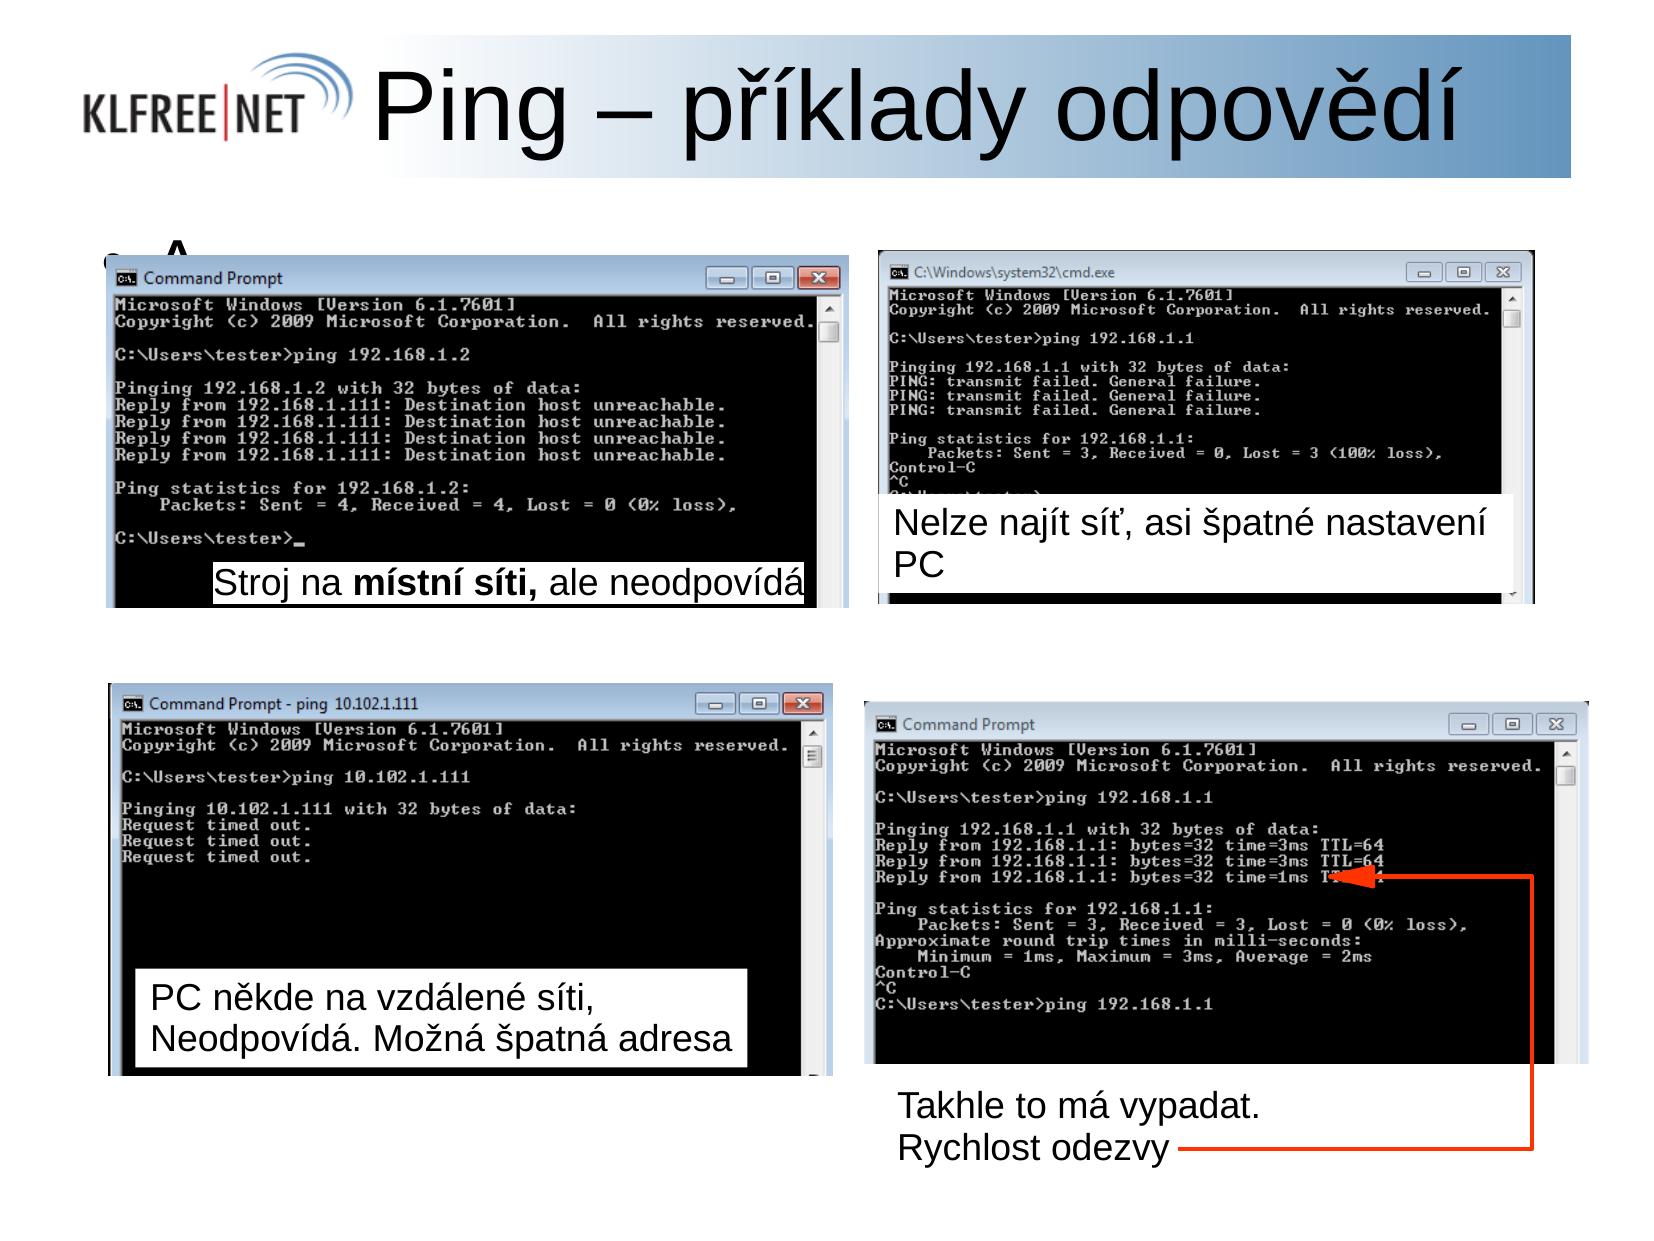

# Ping – příklady odpovědí
A
Nelze najít síť, asi špatné nastavení
PC
Stroj na místní síti, ale neodpovídá
PC někde na vzdálené síti,
Neodpovídá. Možná špatná adresa
Takhle to má vypadat.
Rychlost odezvy